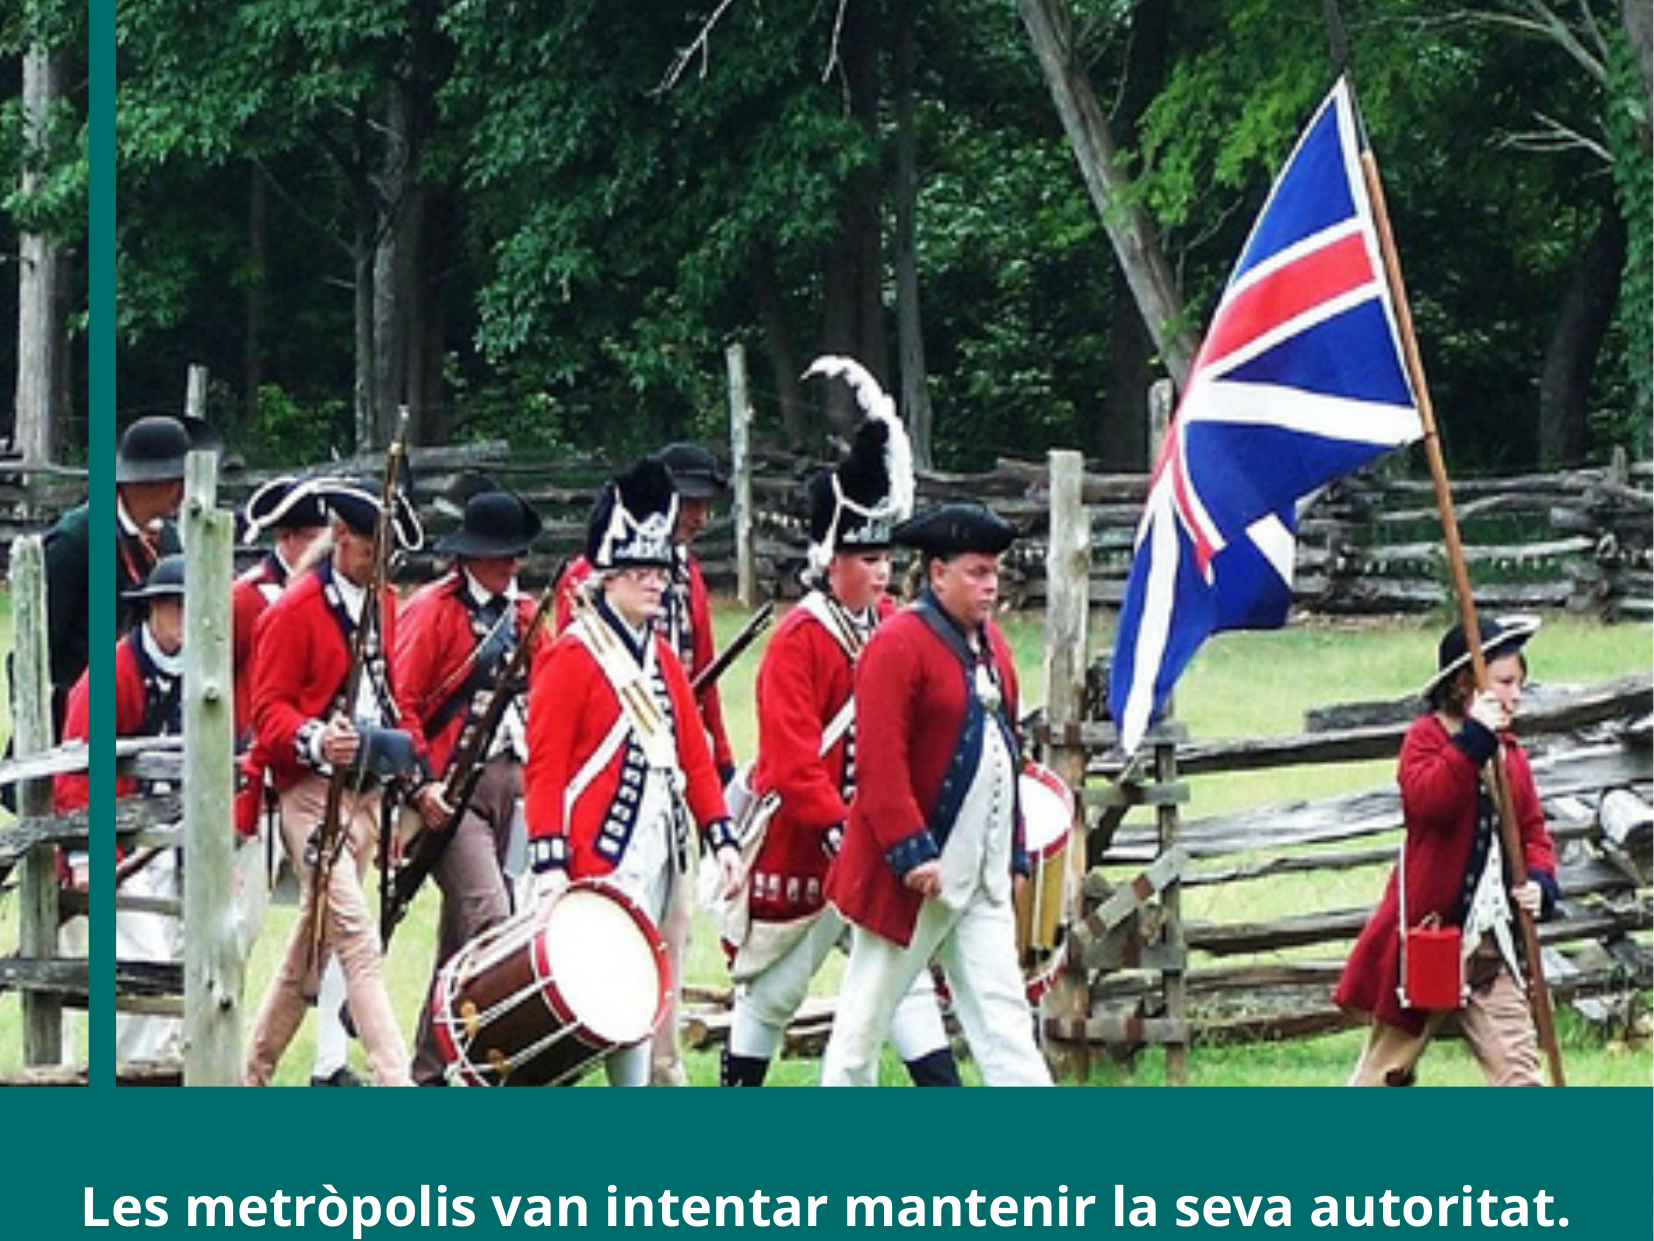

Les metròpolis van intentar mantenir la seva autoritat.